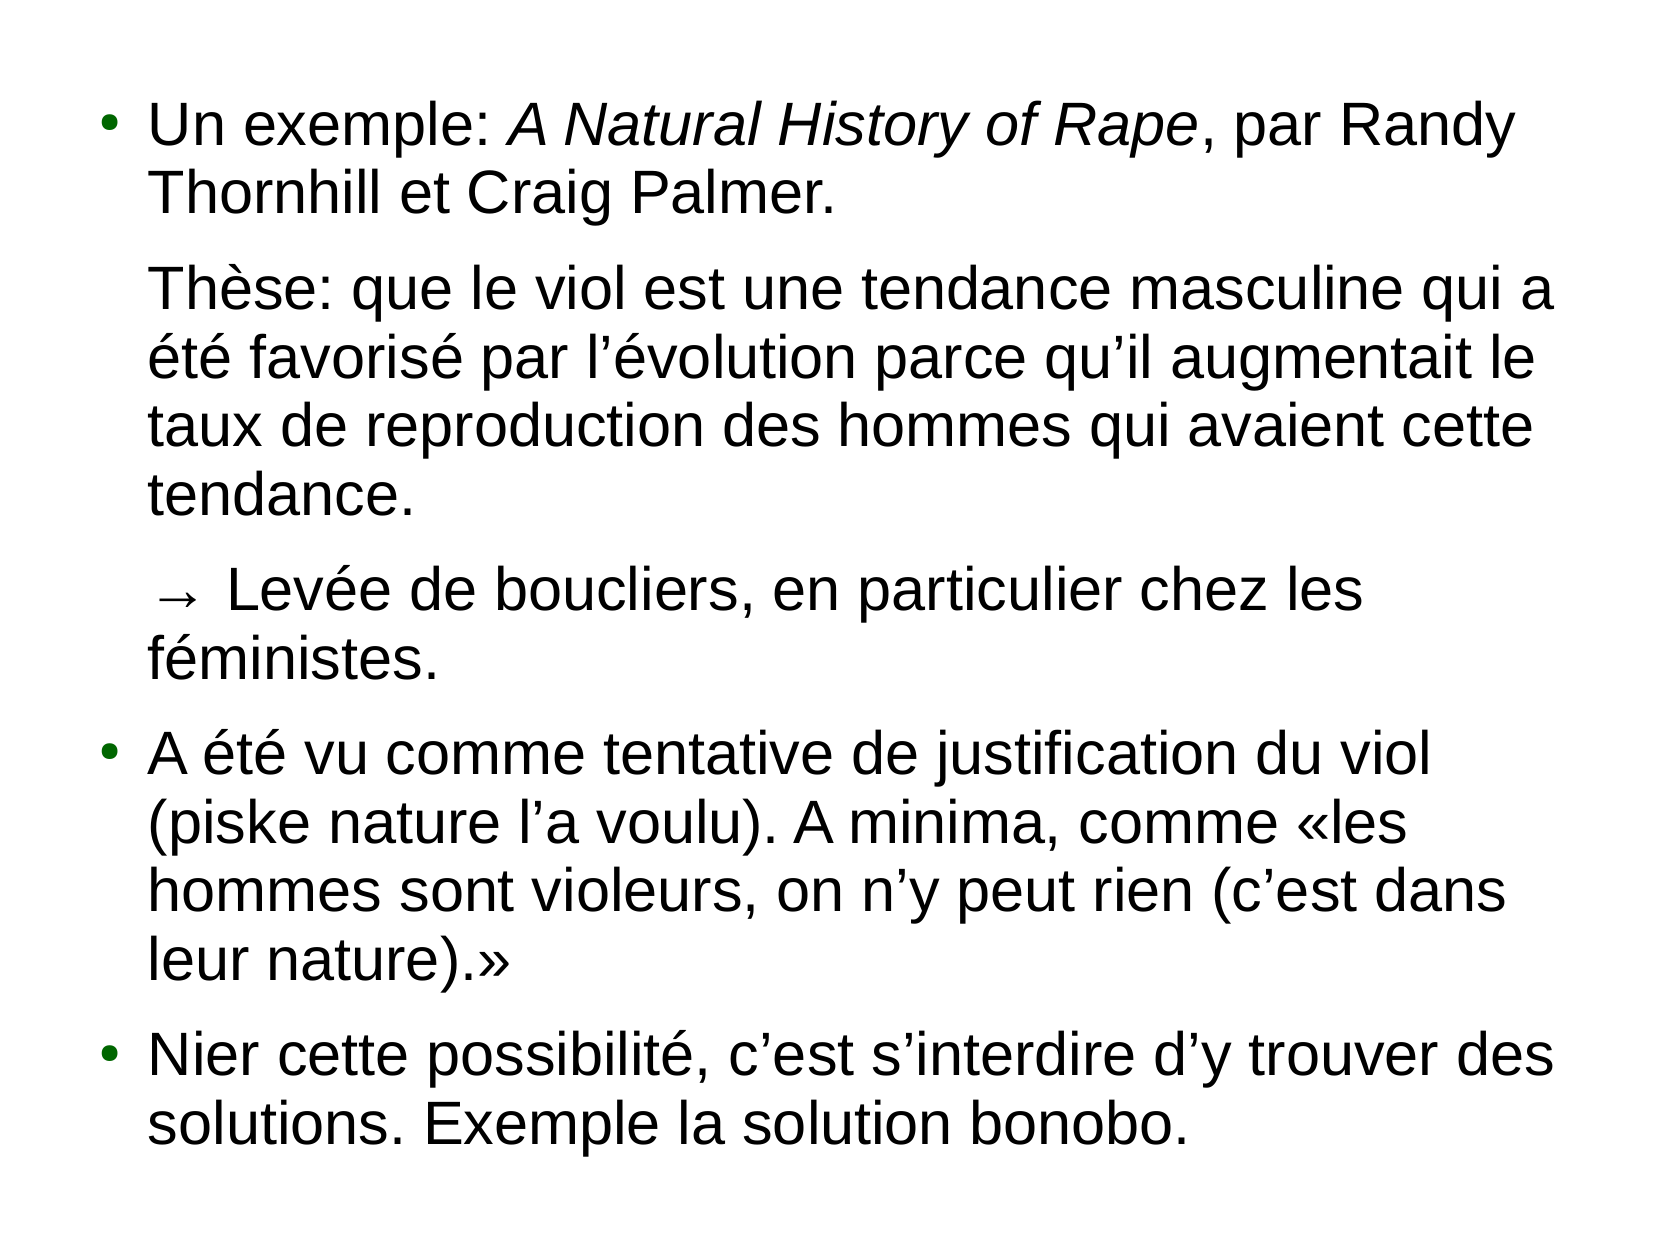

# Un exemple: A Natural History of Rape, par Randy Thornhill et Craig Palmer.
Thèse: que le viol est une tendance masculine qui a été favorisé par l’évolution parce qu’il augmentait le taux de reproduction des hommes qui avaient cette tendance.
→ Levée de boucliers, en particulier chez les féministes.
A été vu comme tentative de justification du viol (piske nature l’a voulu). A minima, comme «les hommes sont violeurs, on n’y peut rien (c’est dans leur nature).»
Nier cette possibilité, c’est s’interdire d’y trouver des solutions. Exemple la solution bonobo.